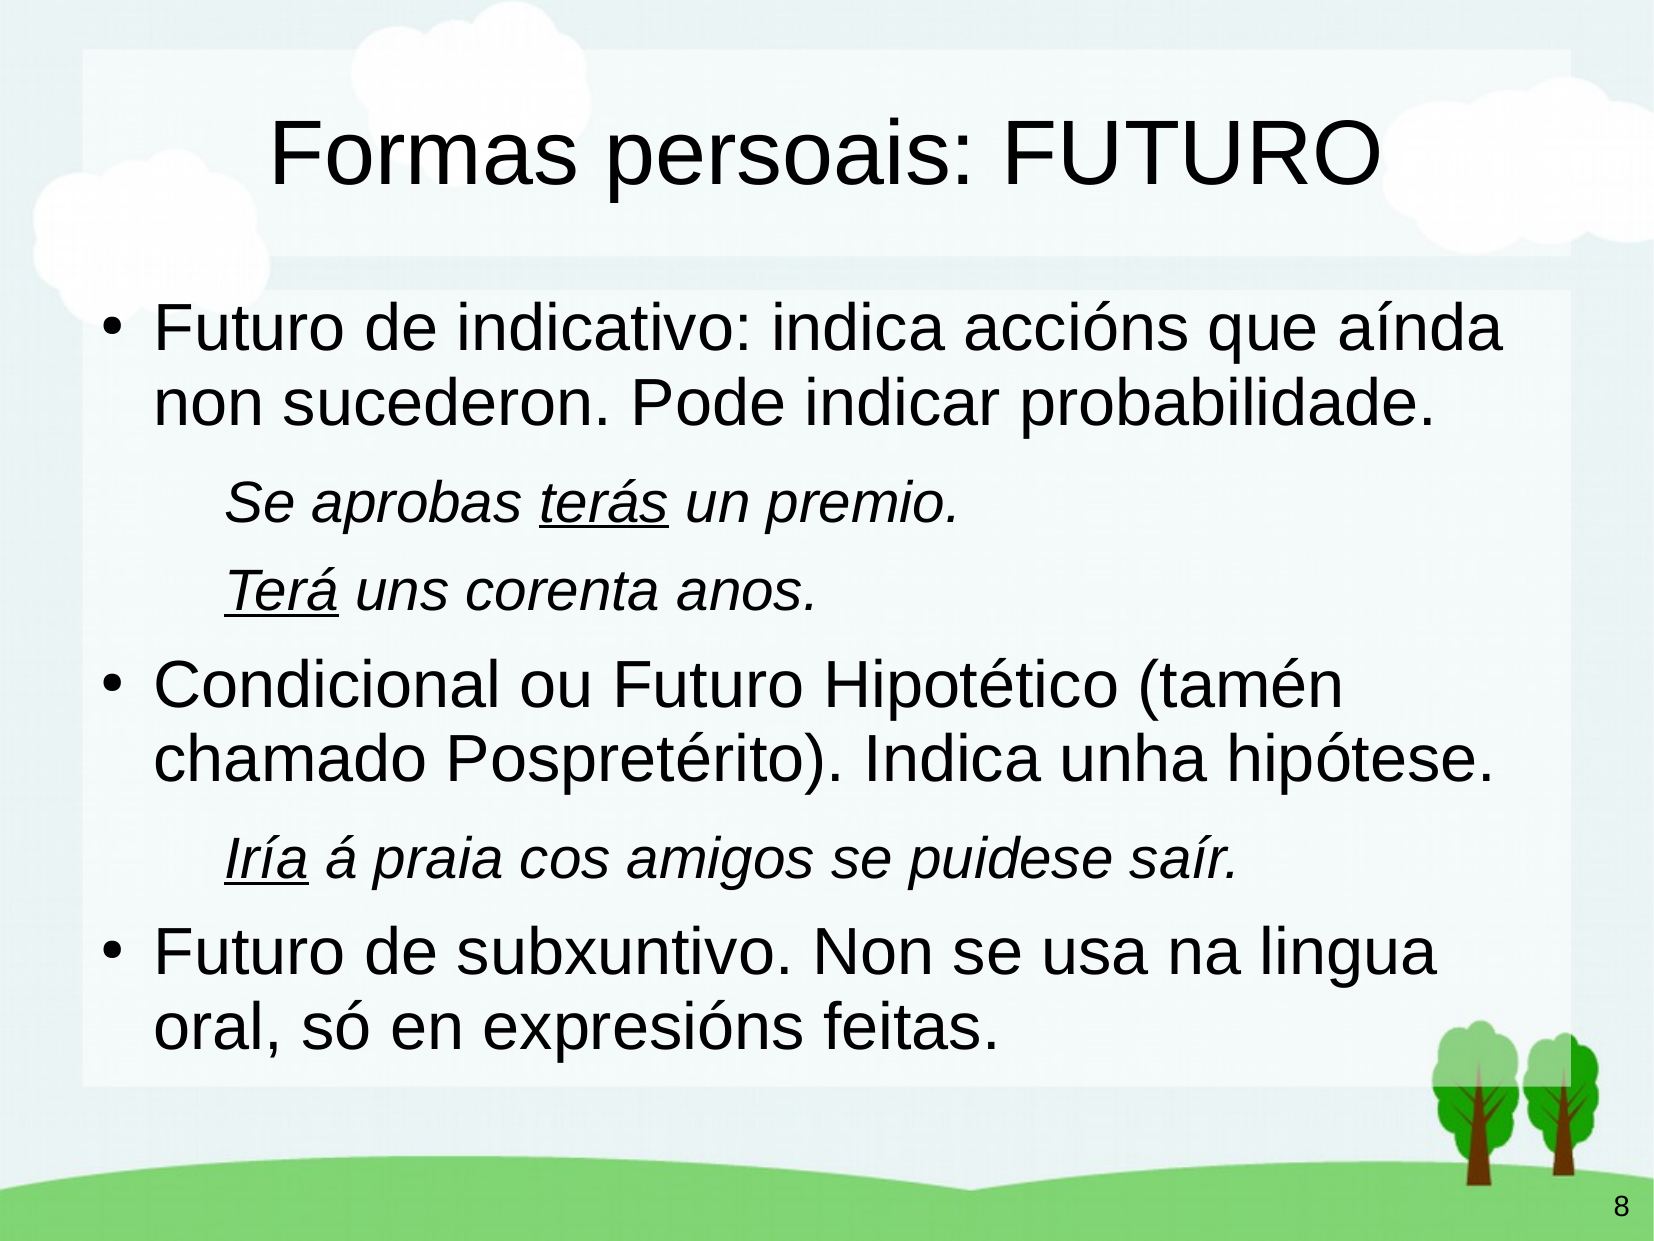

# Formas persoais: FUTURO
Futuro de indicativo: indica accións que aínda non sucederon. Pode indicar probabilidade.
Se aprobas terás un premio.
Terá uns corenta anos.
Condicional ou Futuro Hipotético (tamén chamado Pospretérito). Indica unha hipótese.
Iría á praia cos amigos se puidese saír.
Futuro de subxuntivo. Non se usa na lingua oral, só en expresións feitas.
8